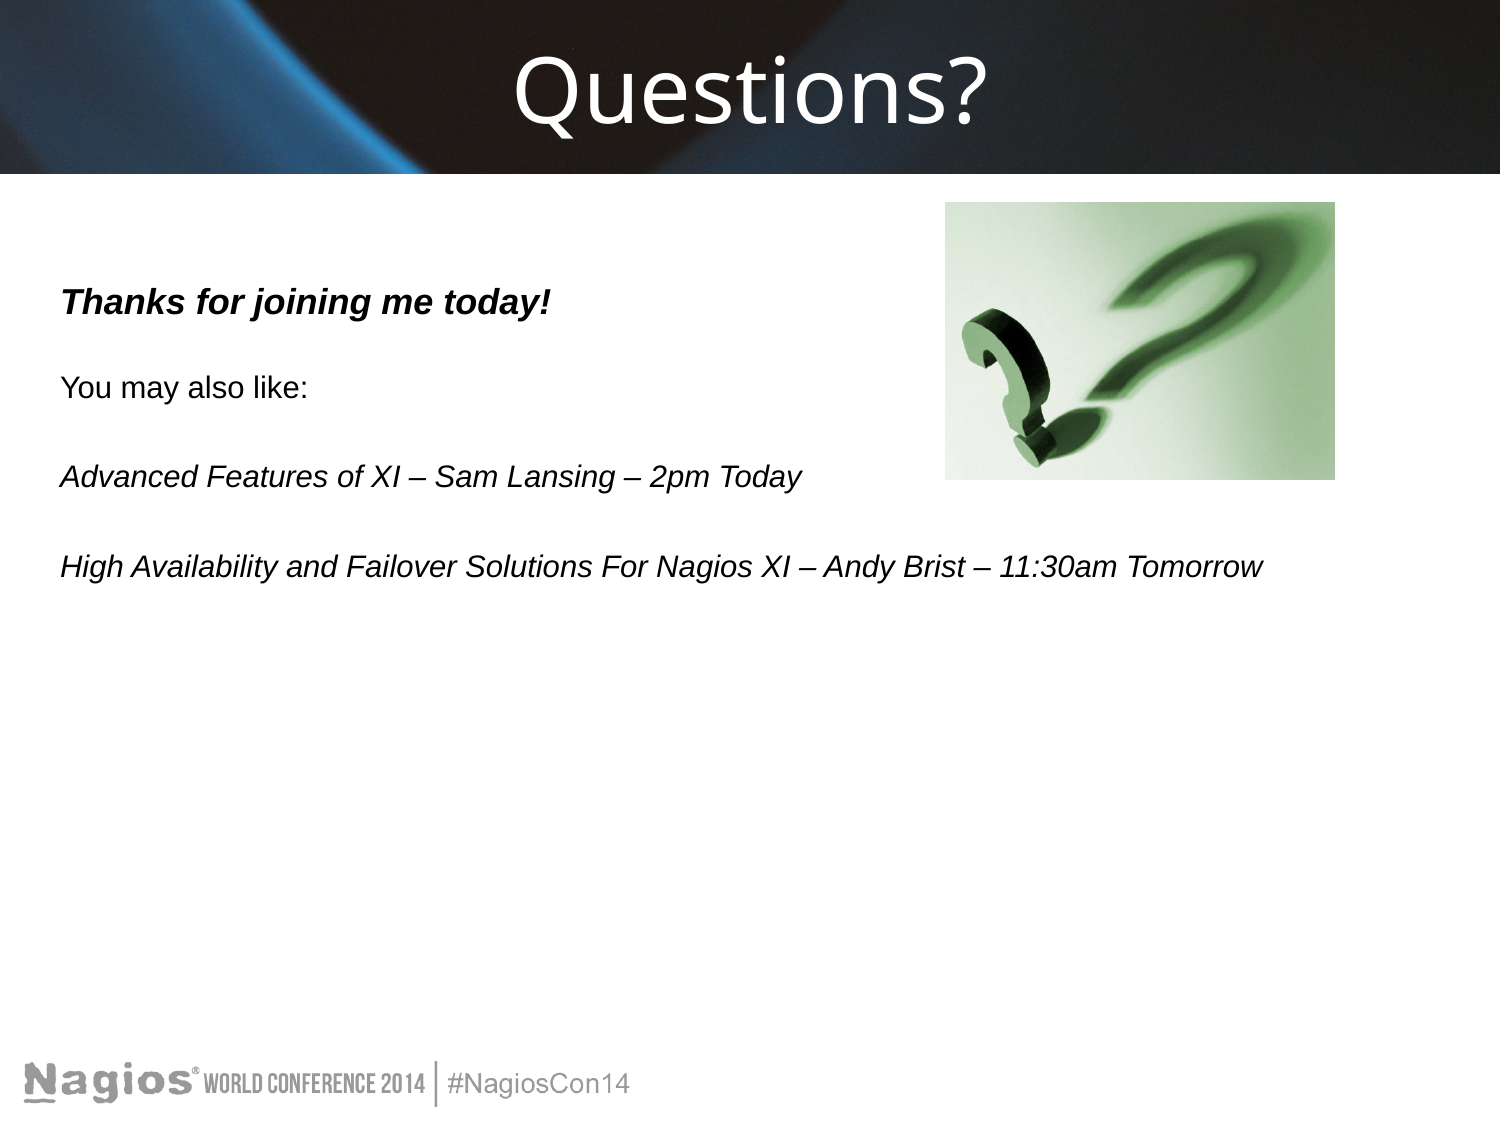

# Questions?
Thanks for joining me today!
You may also like:
Advanced Features of XI – Sam Lansing – 2pm Today
High Availability and Failover Solutions For Nagios XI – Andy Brist – 11:30am Tomorrow